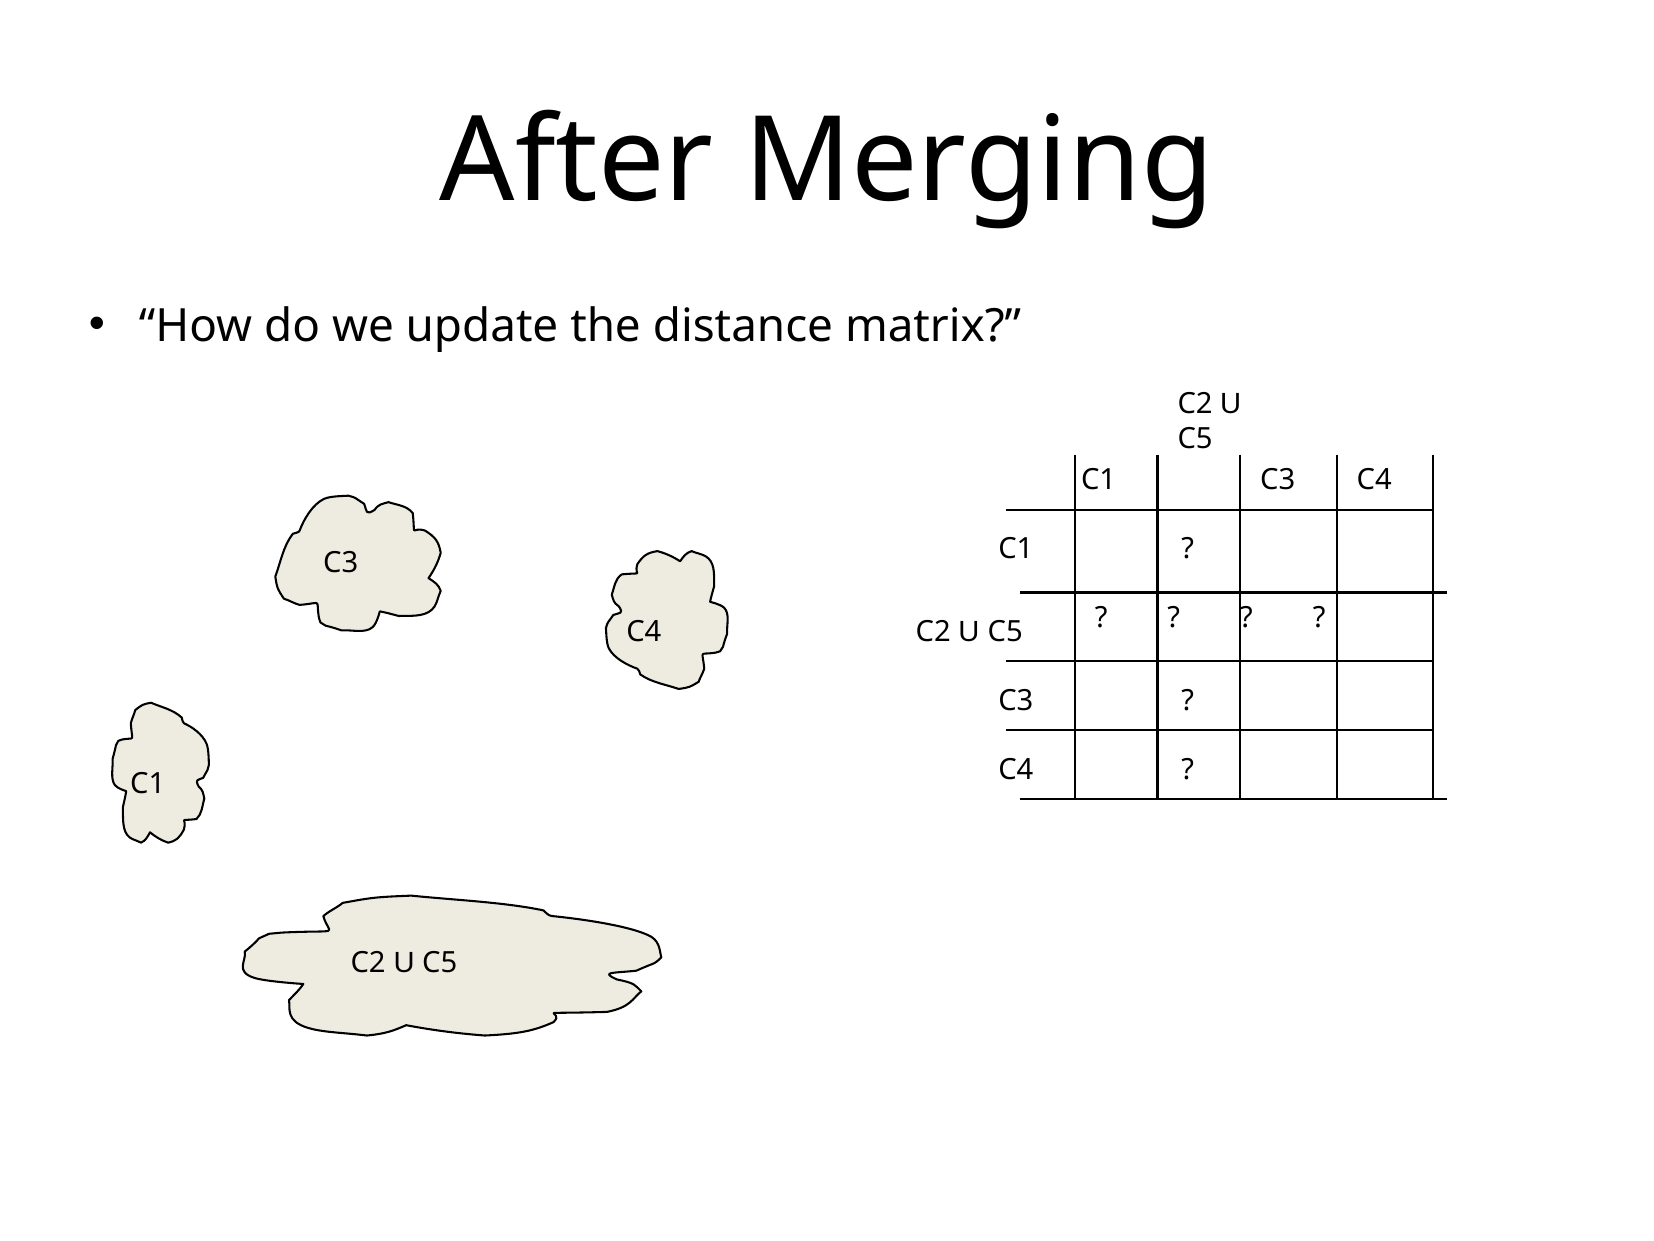

# After Merging
“How do we update the distance matrix?”
C2 U C5
C1
C3
C4
C1
?
C3
? ? ? ?
C4
C2 U C5
C3
?
C4
?
C1
C2 U C5